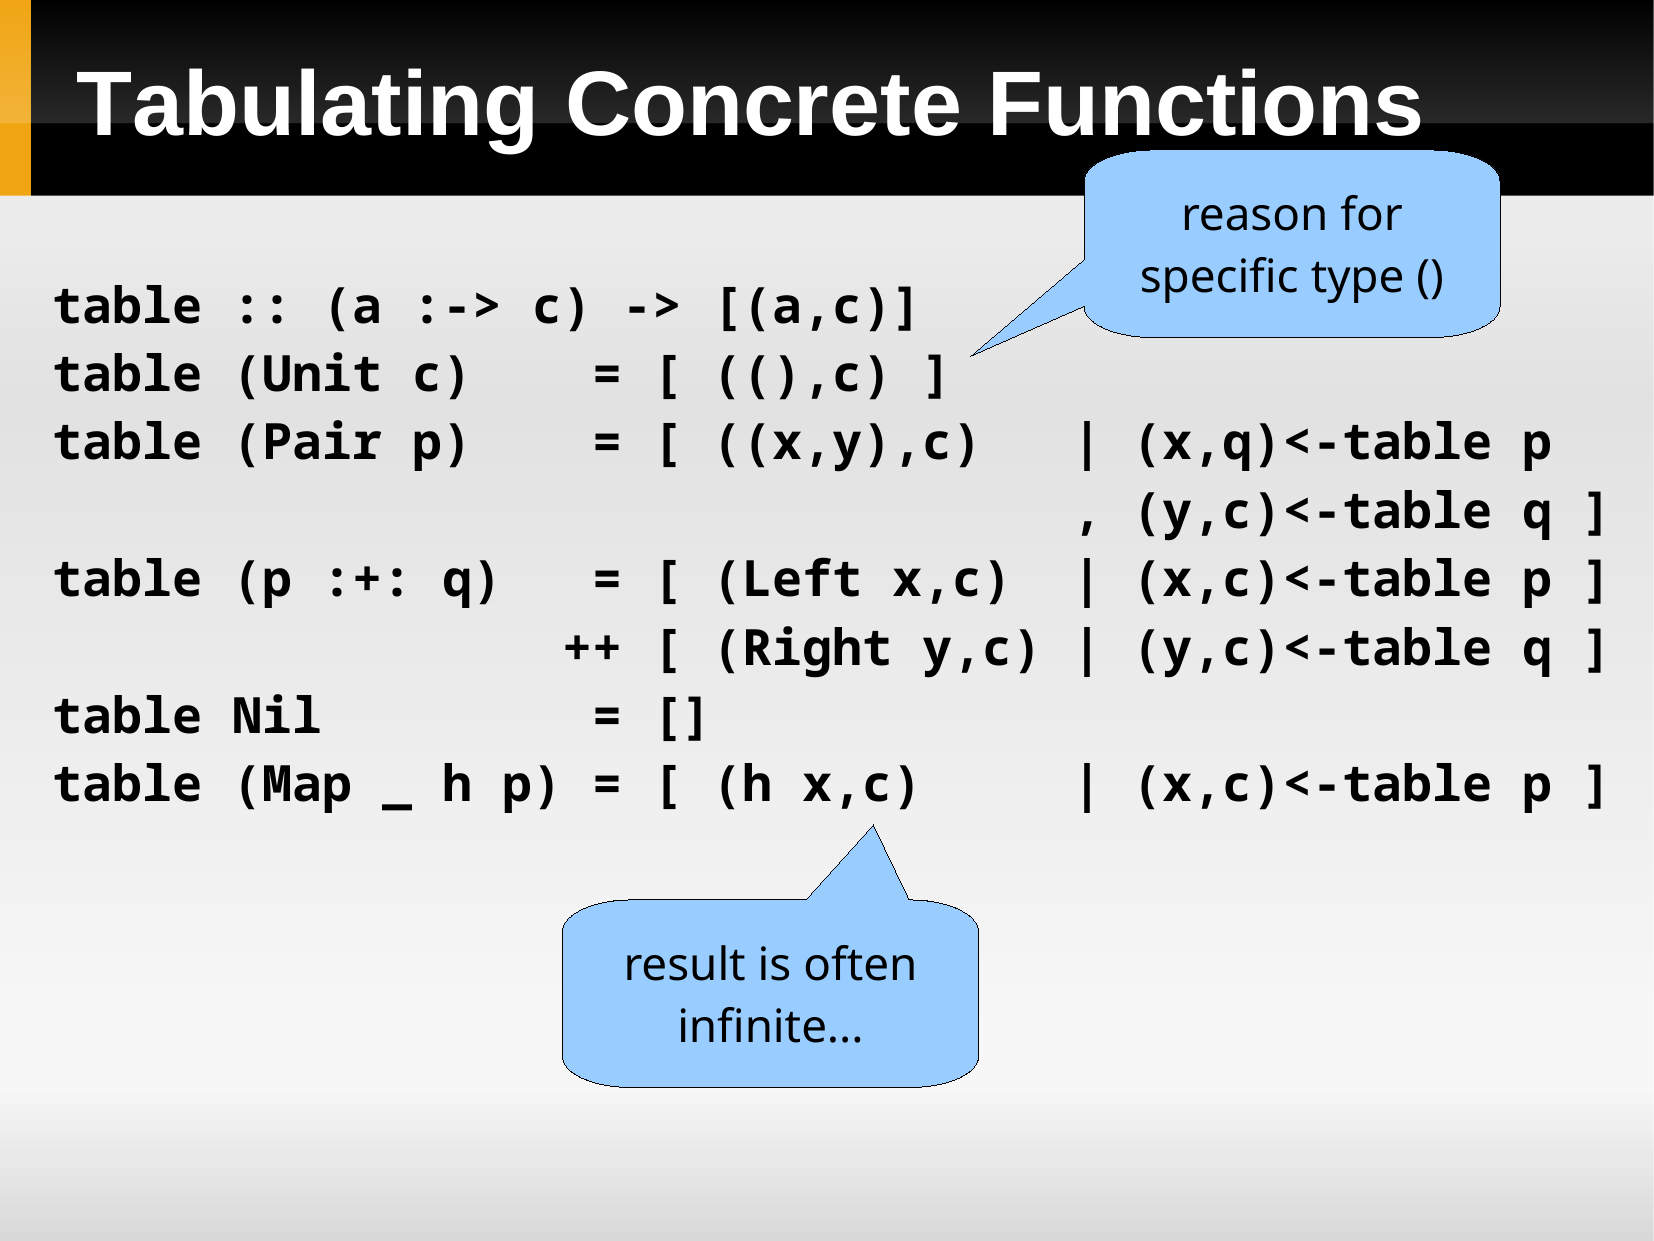

# Tabulating Concrete Functions
reason for specific type ()
table :: (a :-> c) -> [(a,c)]
table (Unit c) = [ ((),c) ]
table (Pair p) = [ ((x,y),c) | (x,q)<-table p
 , (y,c)<-table q ]
table (p :+: q) = [ (Left x,c) | (x,c)<-table p ]
 ++ [ (Right y,c) | (y,c)<-table q ]
table Nil = []
table (Map _ h p) = [ (h x,c) | (x,c)<-table p ]
result is often infinite...